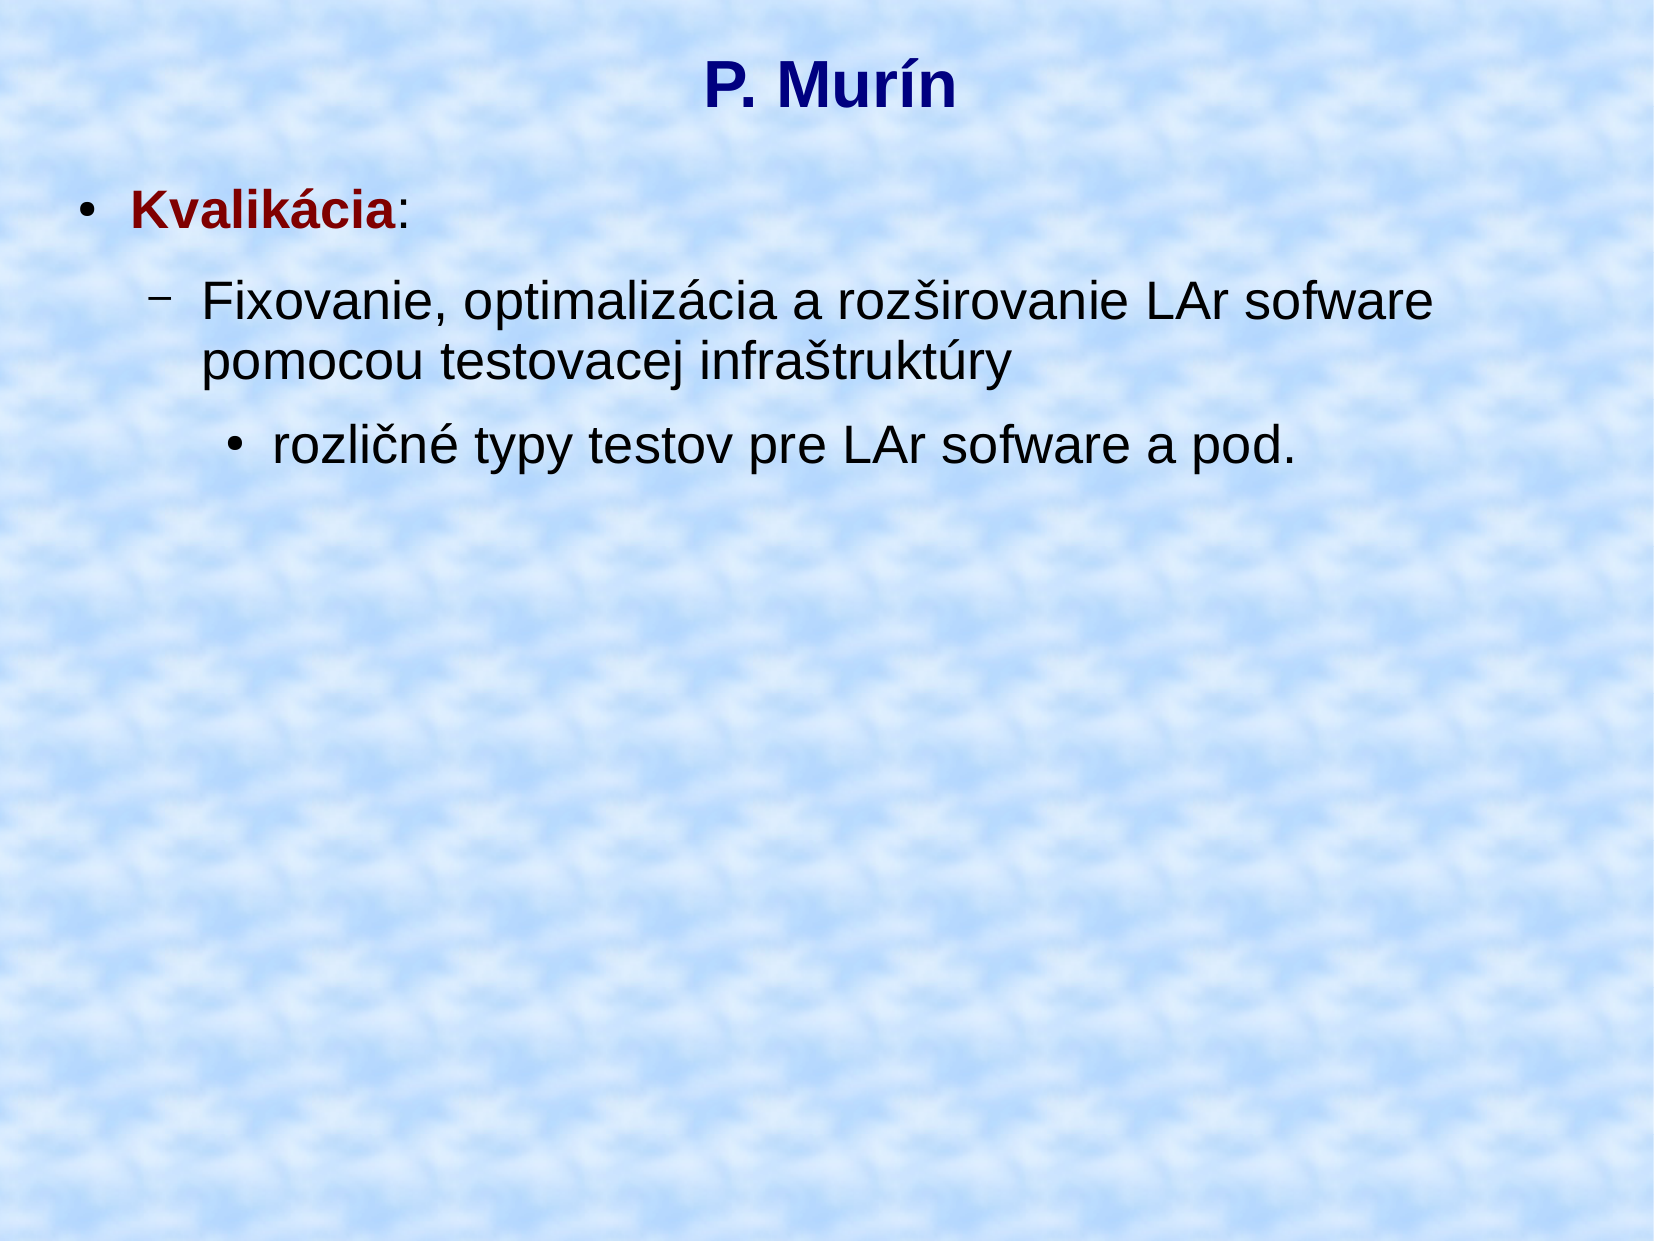

# P. Murín
Kvalikácia:
Fixovanie, optimalizácia a rozširovanie LAr sofware pomocou testovacej infraštruktúry
rozličné typy testov pre LAr sofware a pod.